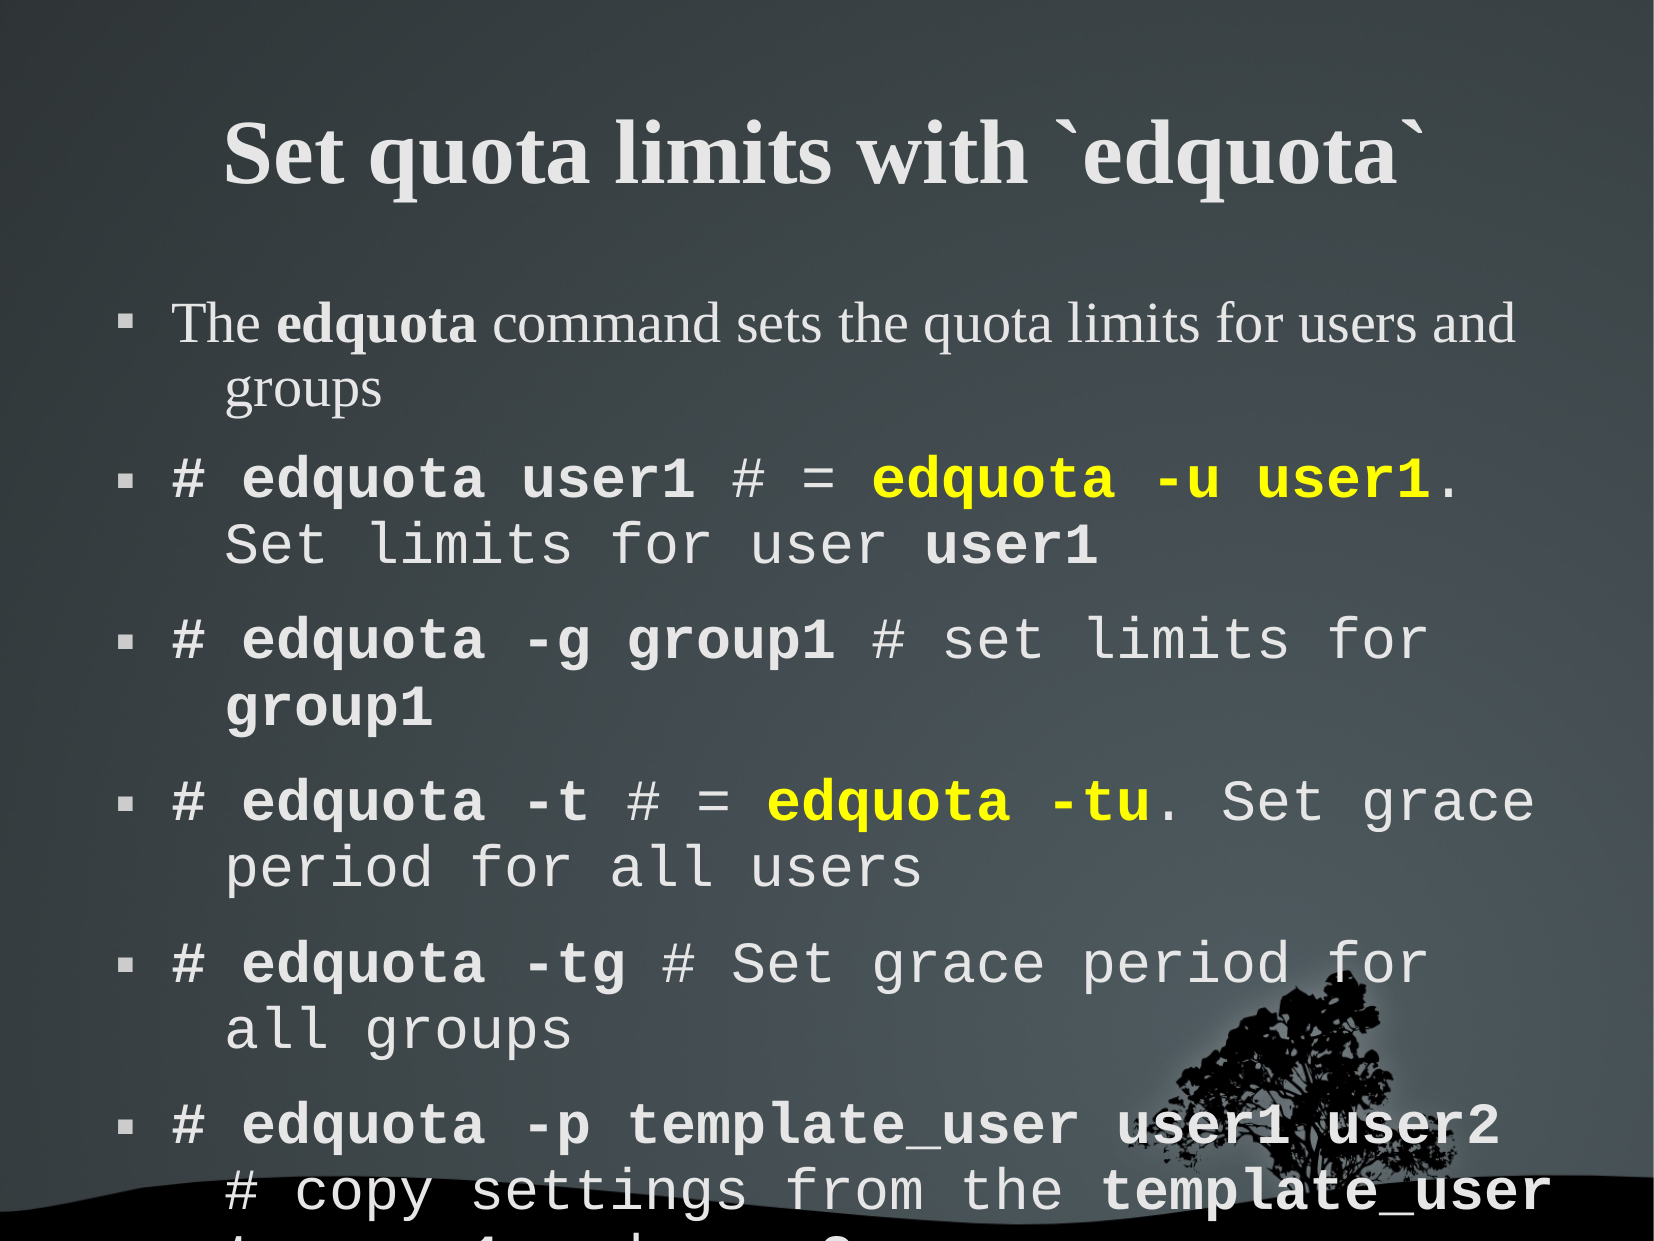

# Set quota limits with `edquota`
The edquota command sets the quota limits for users and groups
# edquota user1 # = edquota -u user1. Set limits for user user1
# edquota -g group1 # set limits for group1
# edquota -t # = edquota -tu. Set grace period for all users
# edquota -tg # Set grace period for all groups
# edquota -p template_user user1 user2 # copy settings from the template_user to user1 and user2